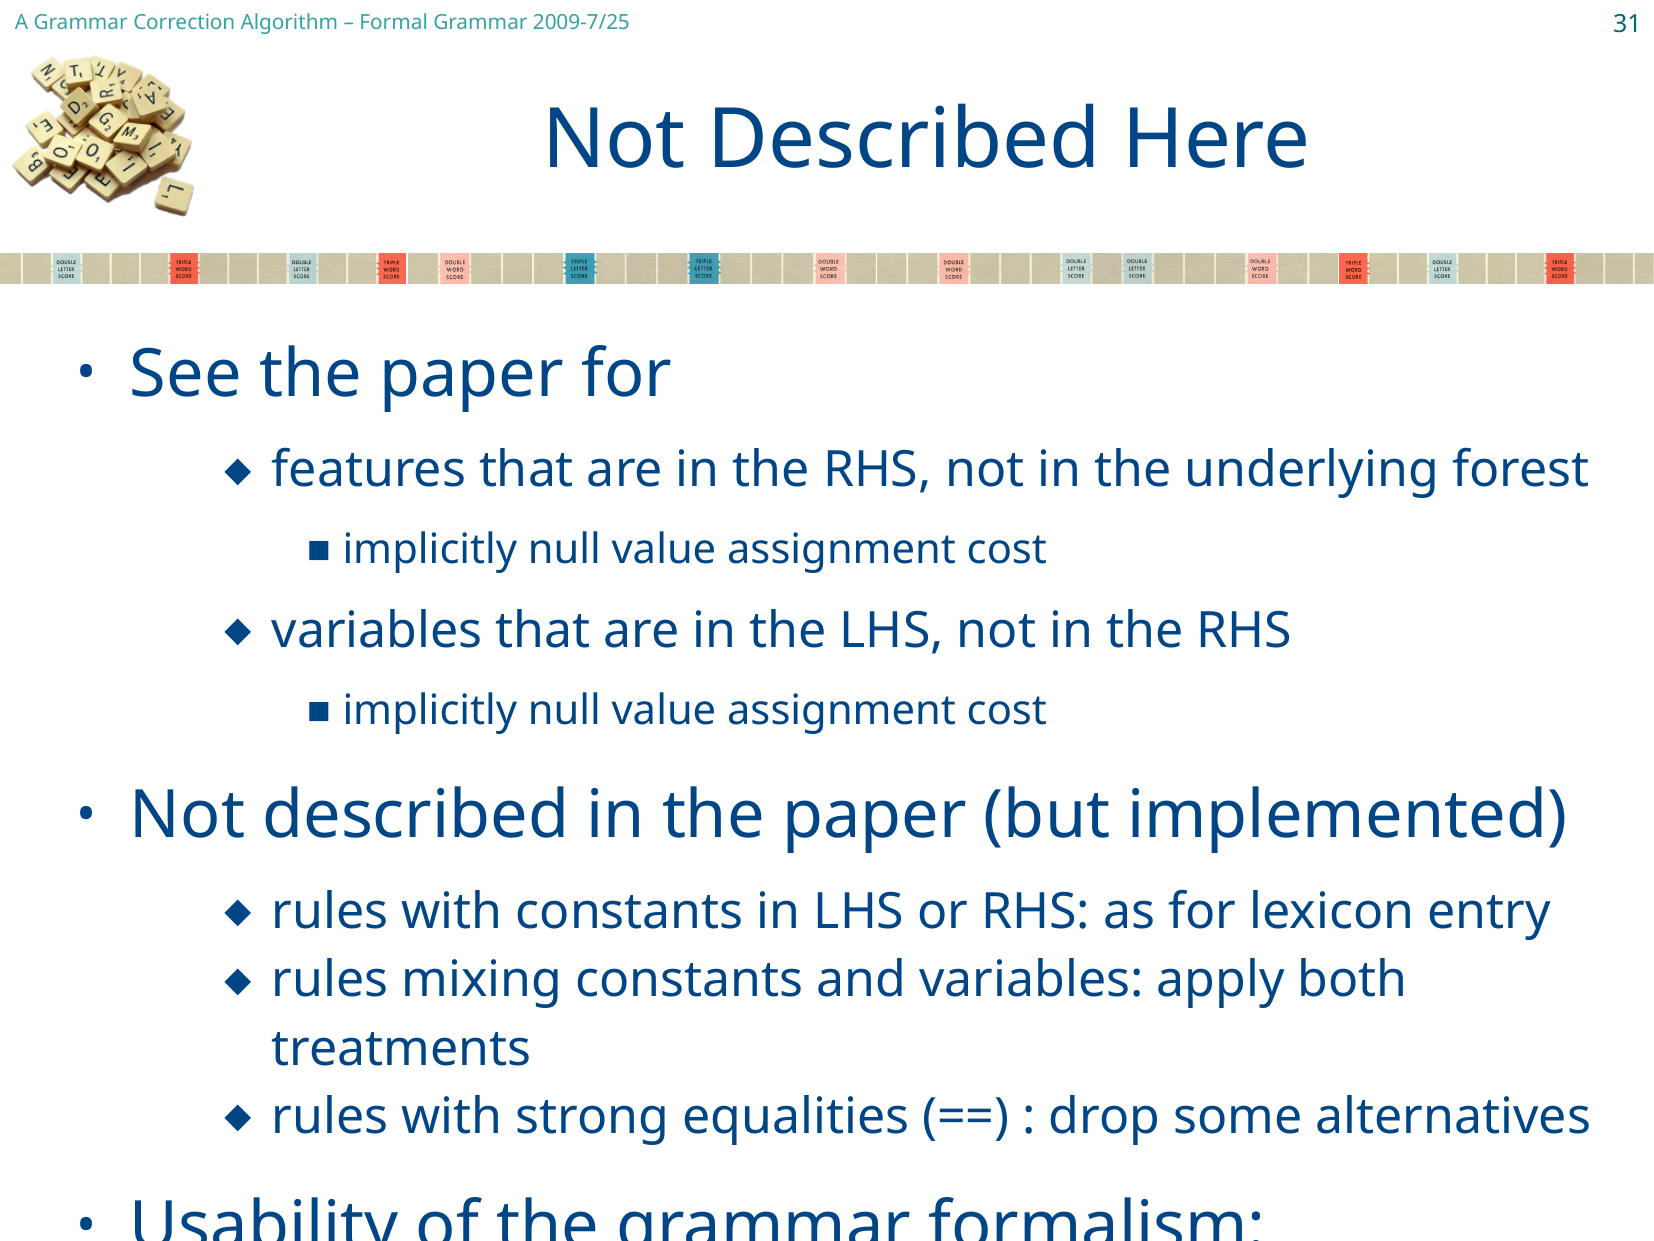

31
# Not Described Here
See the paper for
features that are in the RHS, not in the underlying forest
implicitly null value assignment cost
variables that are in the LHS, not in the RHS
implicitly null value assignment cost
Not described in the paper (but implemented)
rules with constants in LHS or RHS: as for lexicon entry
rules mixing constants and variables: apply both treatments
rules with strong equalities (==) : drop some alternatives
Usability of the grammar formalism:
simple but quite expressive in practice